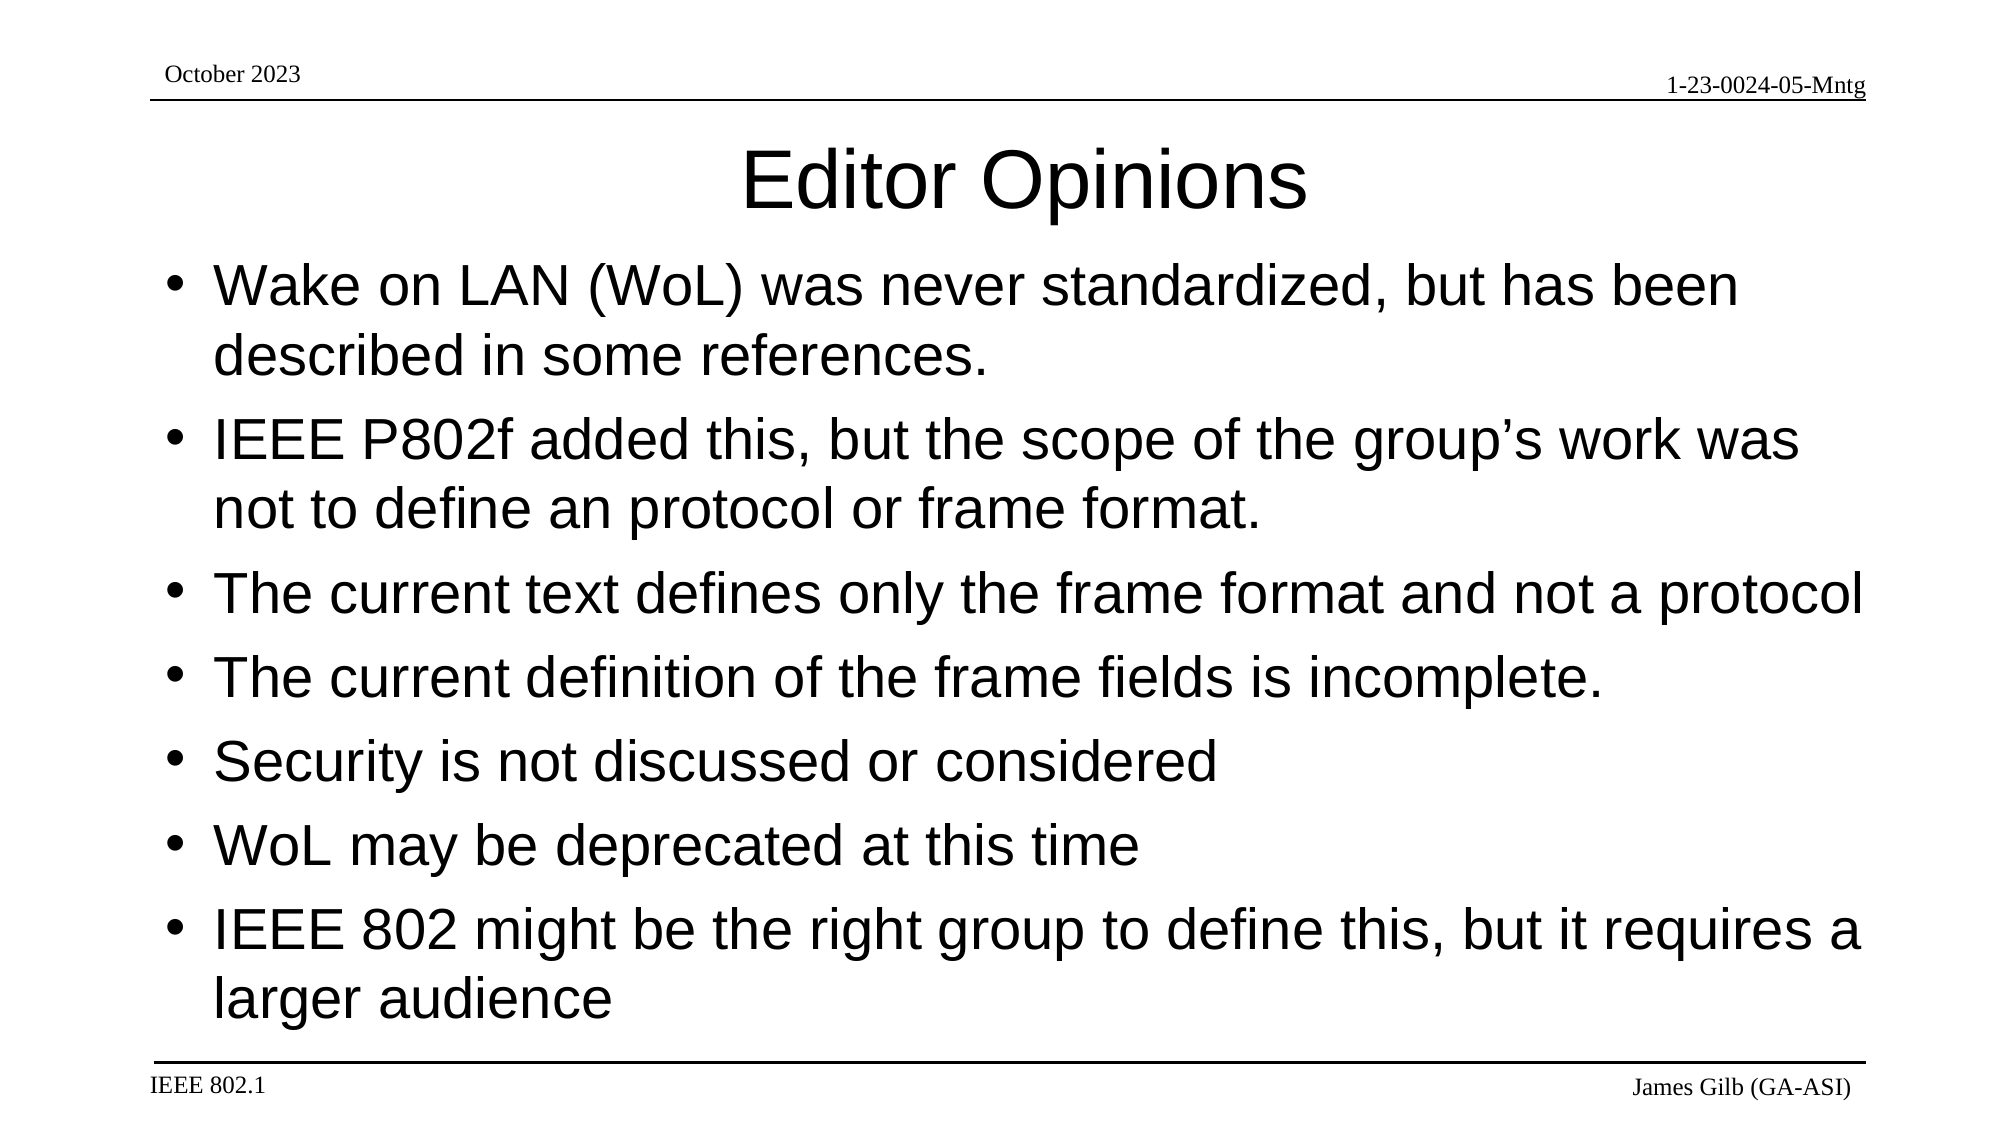

# Editor Opinions
Wake on LAN (WoL) was never standardized, but has been described in some references.
IEEE P802f added this, but the scope of the group’s work was not to define an protocol or frame format.
The current text defines only the frame format and not a protocol
The current definition of the frame fields is incomplete.
Security is not discussed or considered
WoL may be deprecated at this time
IEEE 802 might be the right group to define this, but it requires a larger audience